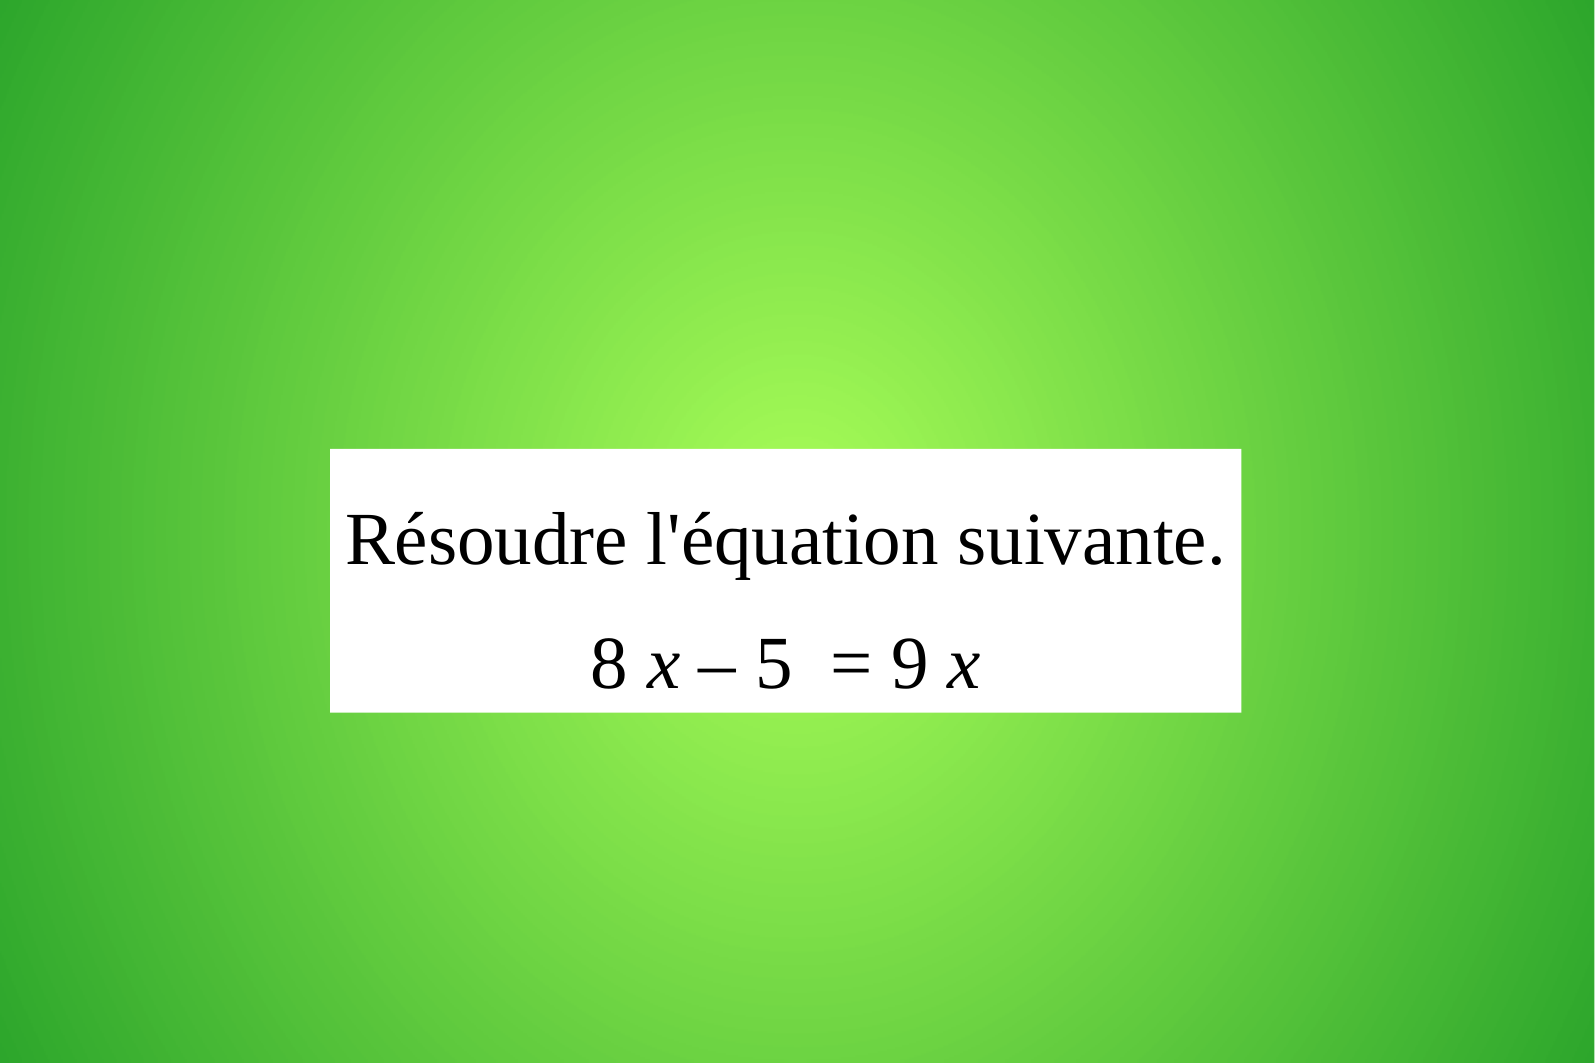

Résoudre l'équation suivante.
8 x – 5 = 9 x